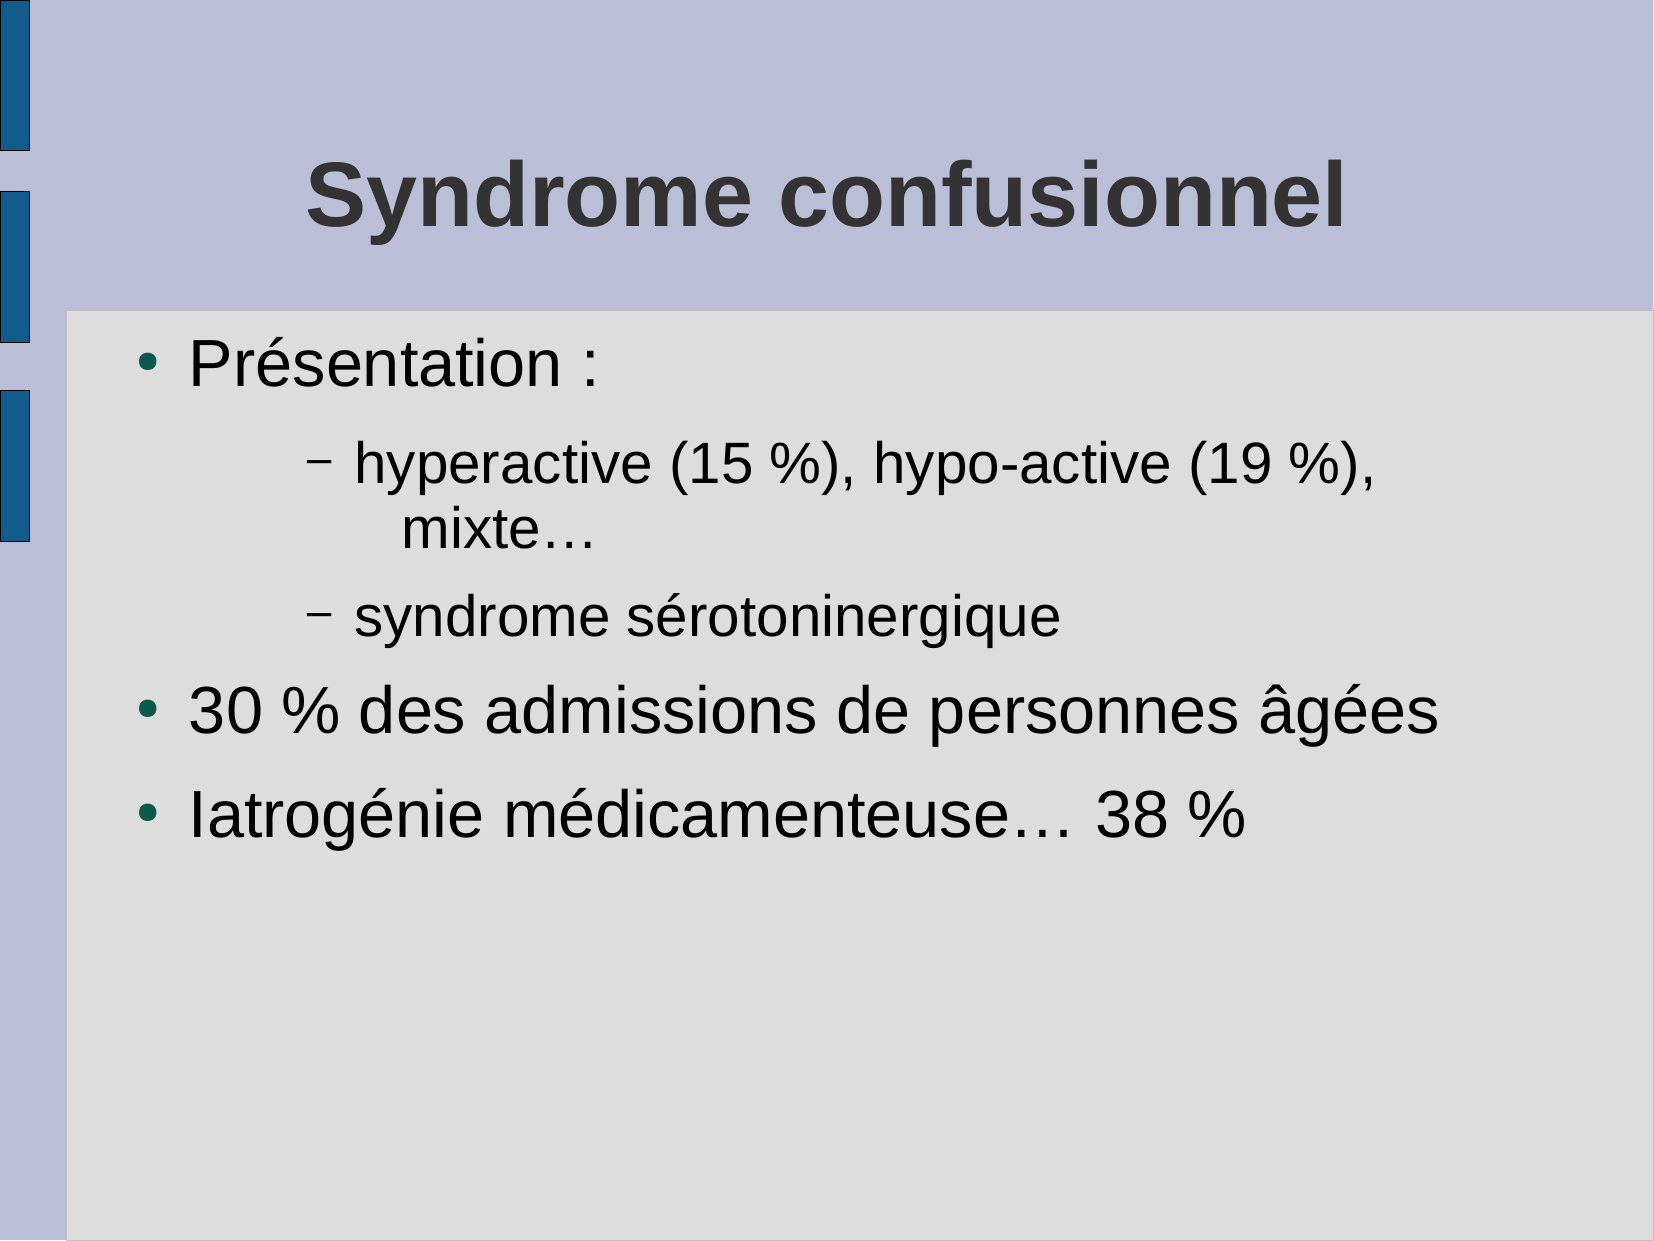

# Syndrome confusionnel
Présentation :
hyperactive (15 %), hypo-active (19 %), mixte…
syndrome sérotoninergique
30 % des admissions de personnes âgées
Iatrogénie médicamenteuse… 38 %